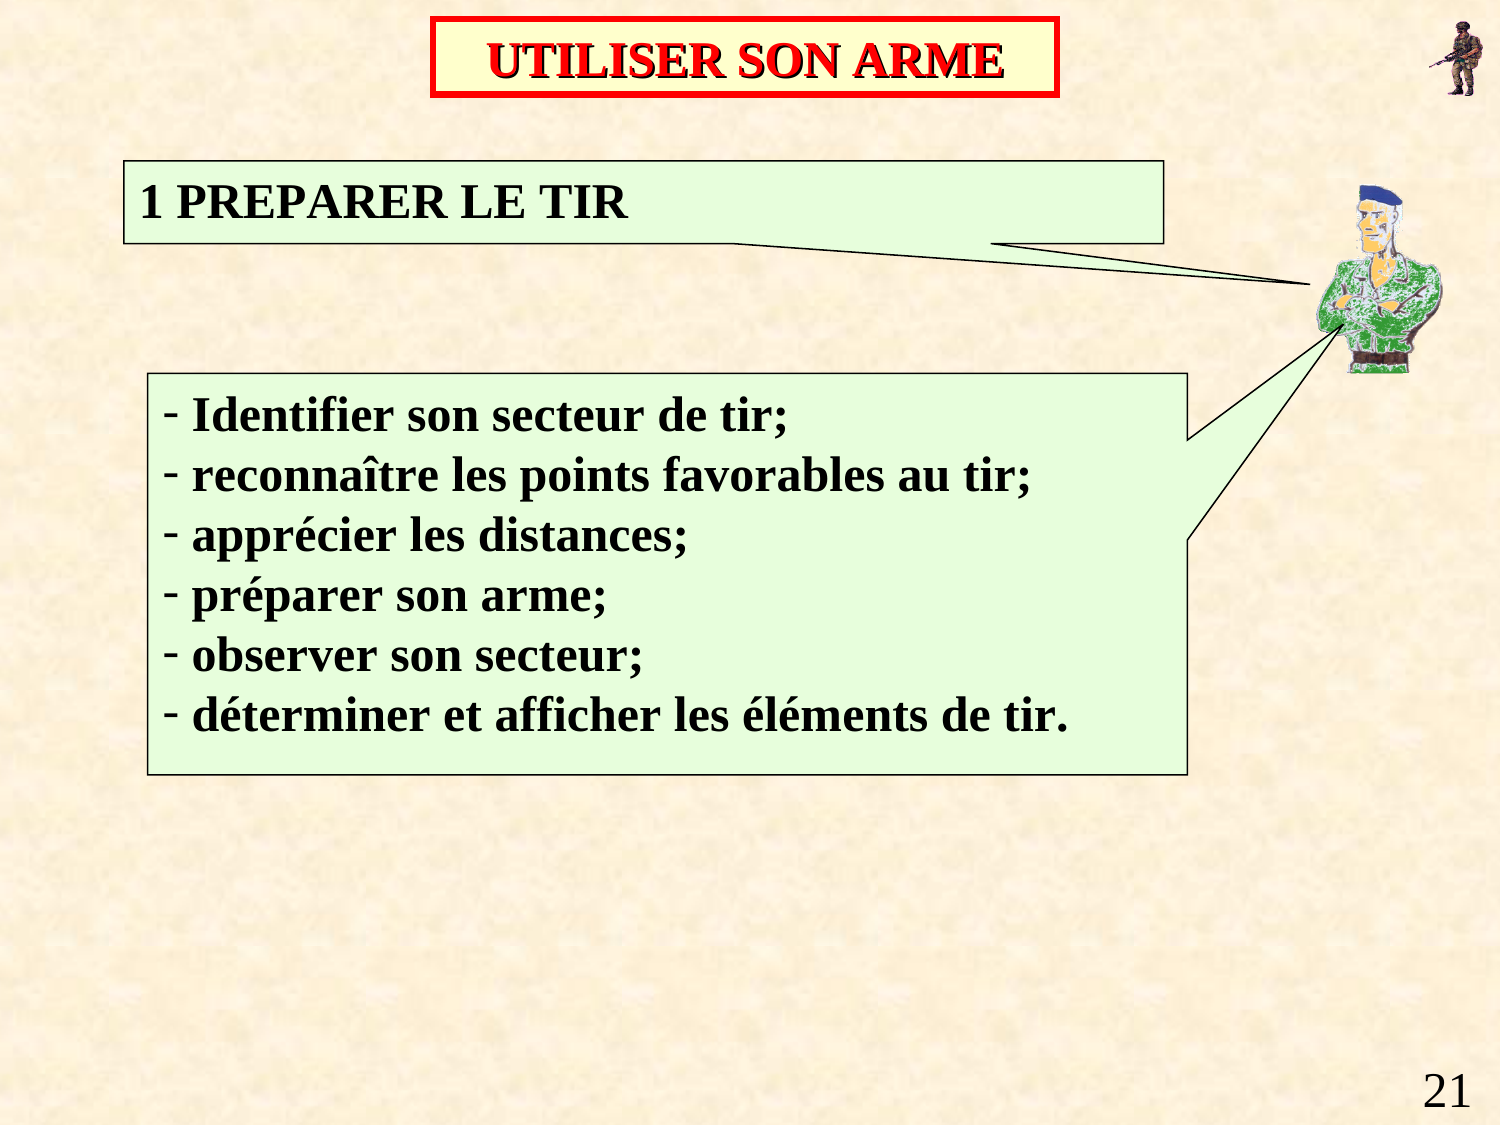

UTILISER SON ARME
1 PREPARER LE TIR
 Identifier son secteur de tir;
 reconnaître les points favorables au tir;
 apprécier les distances;
 préparer son arme;
 observer son secteur;
 déterminer et afficher les éléments de tir.
21